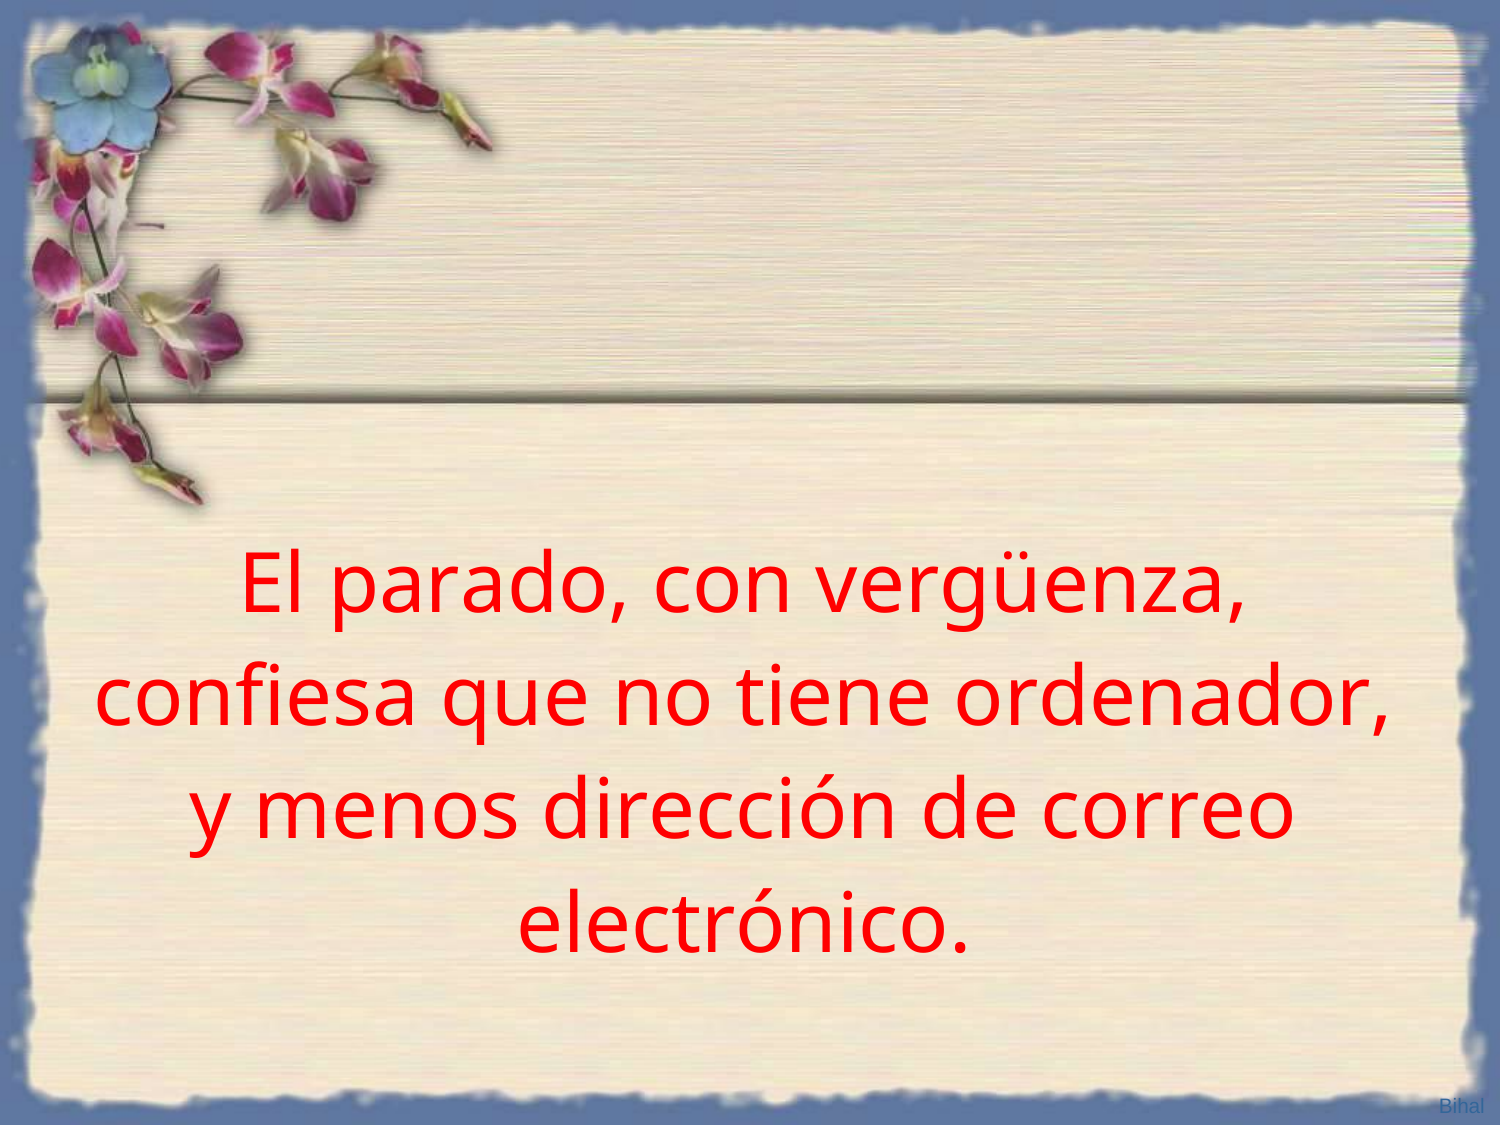

# El parado, con vergüenza, confiesa que no tiene ordenador, y menos dirección de correo electrónico.
Bihal